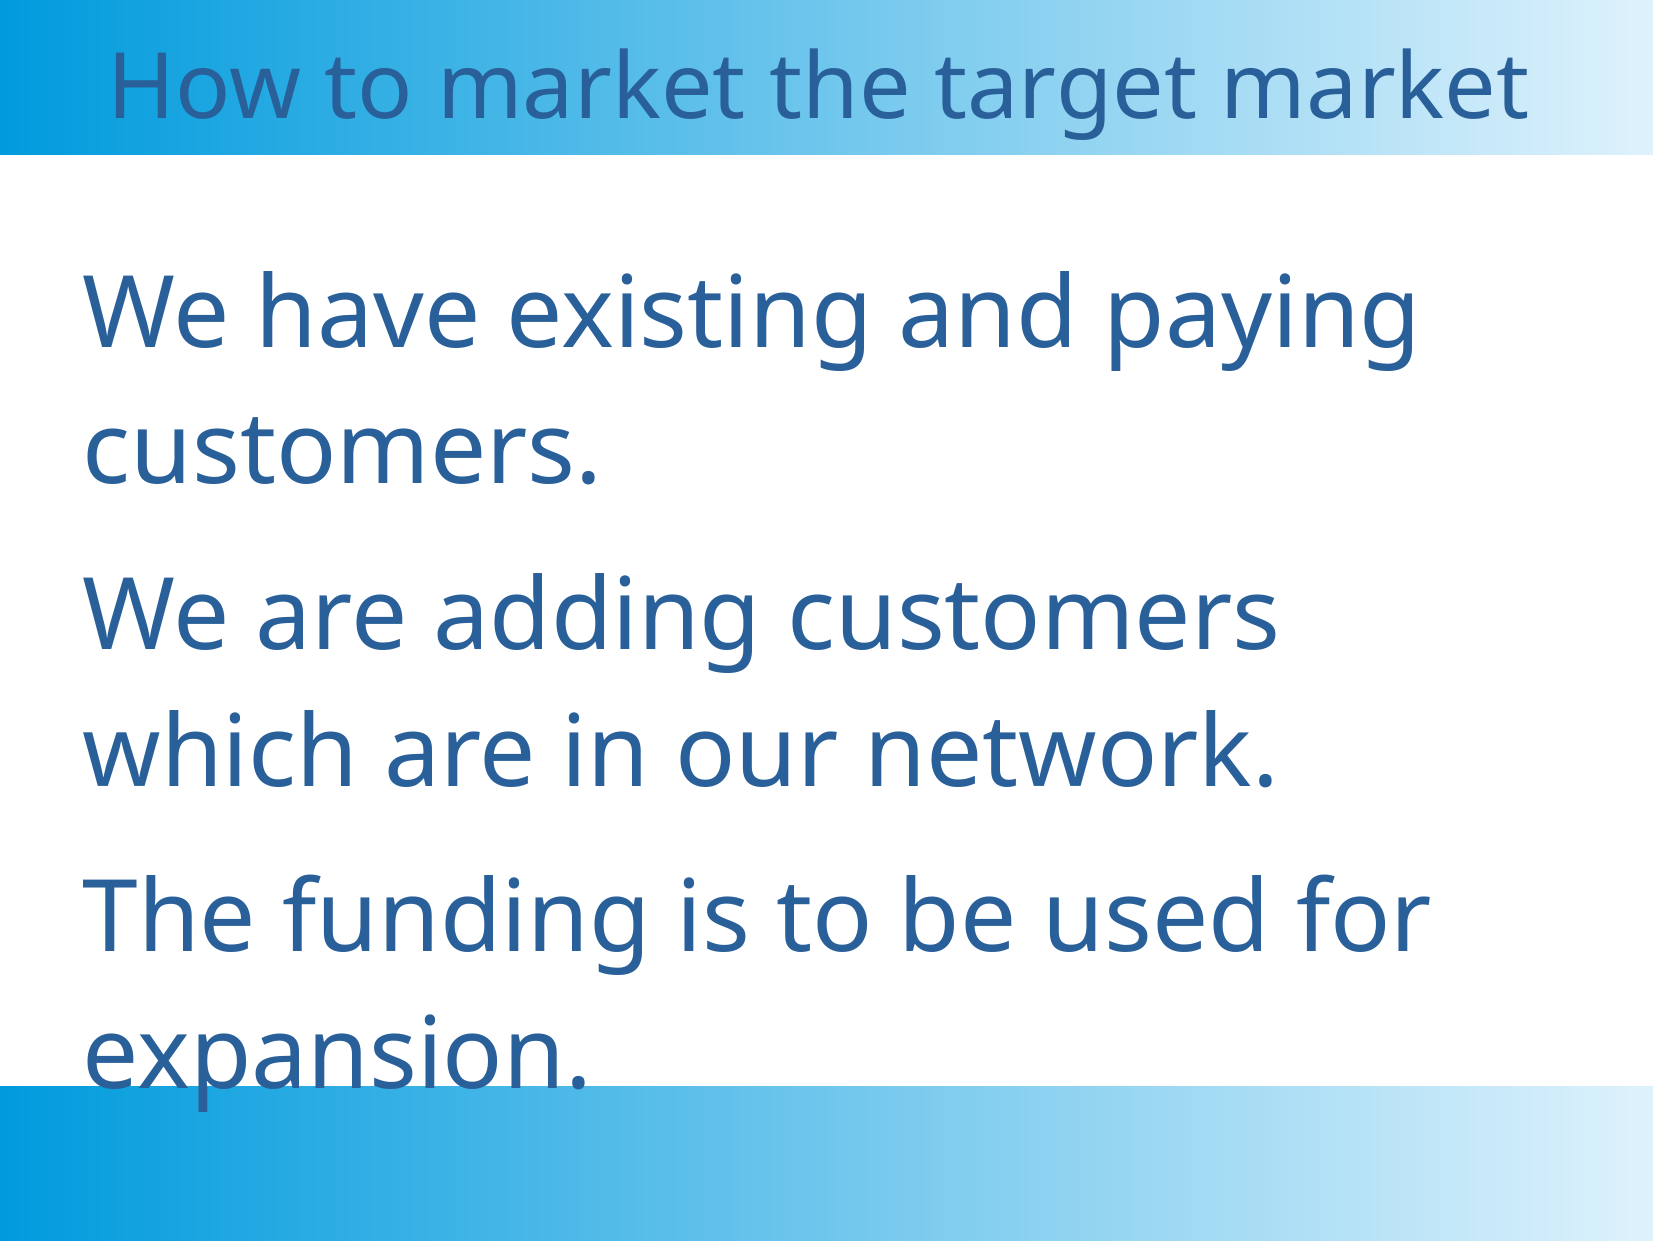

# How to market the target market
We have existing and paying customers.
We are adding customers which are in our network.
The funding is to be used for expansion.